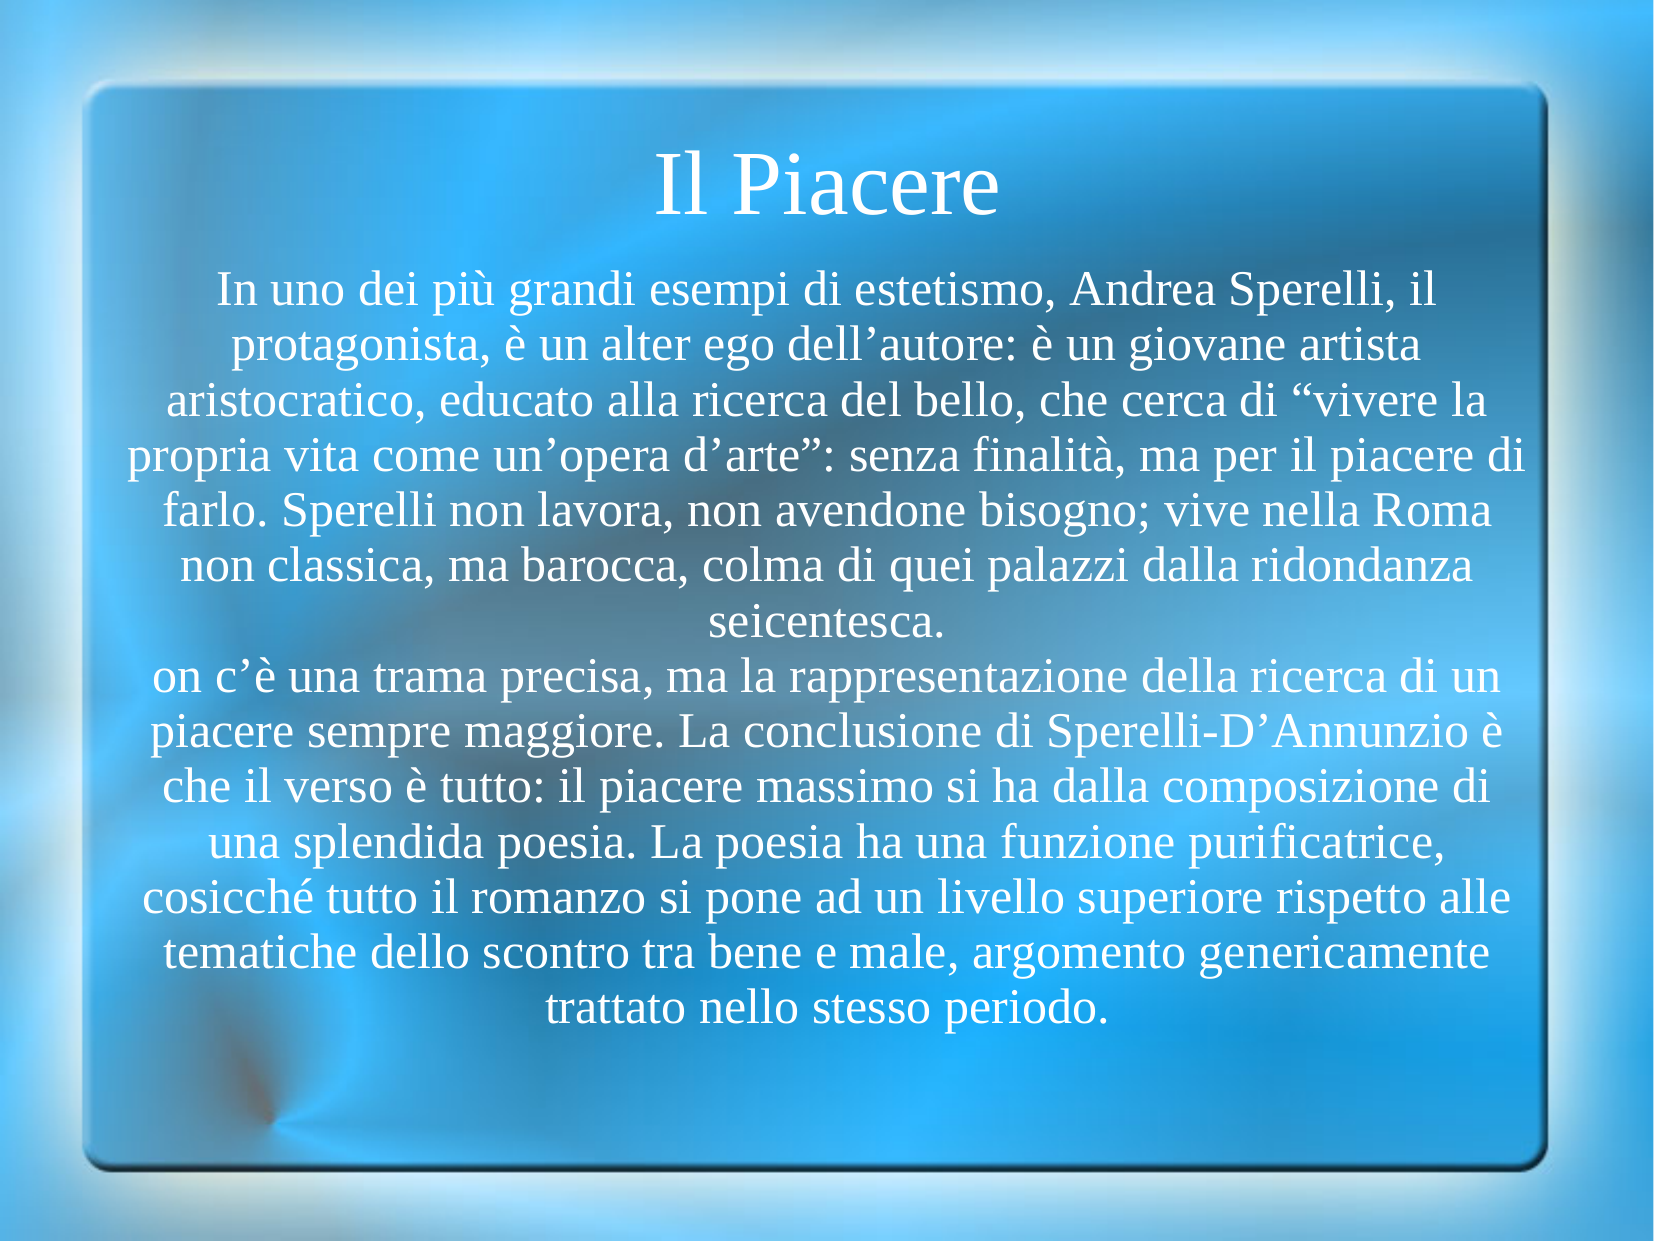

# Il Piacere
In uno dei più grandi esempi di estetismo, Andrea Sperelli, il protagonista, è un alter ego dell’autore: è un giovane artista aristocratico, educato alla ricerca del bello, che cerca di “vivere la propria vita come un’opera d’arte”: senza finalità, ma per il piacere di farlo. Sperelli non lavora, non avendone bisogno; vive nella Roma non classica, ma barocca, colma di quei palazzi dalla ridondanza seicentesca.
on c’è una trama precisa, ma la rappresentazione della ricerca di un piacere sempre maggiore. La conclusione di Sperelli-D’Annunzio è che il verso è tutto: il piacere massimo si ha dalla composizione di una splendida poesia. La poesia ha una funzione purificatrice, cosicché tutto il romanzo si pone ad un livello superiore rispetto alle tematiche dello scontro tra bene e male, argomento genericamente trattato nello stesso periodo.